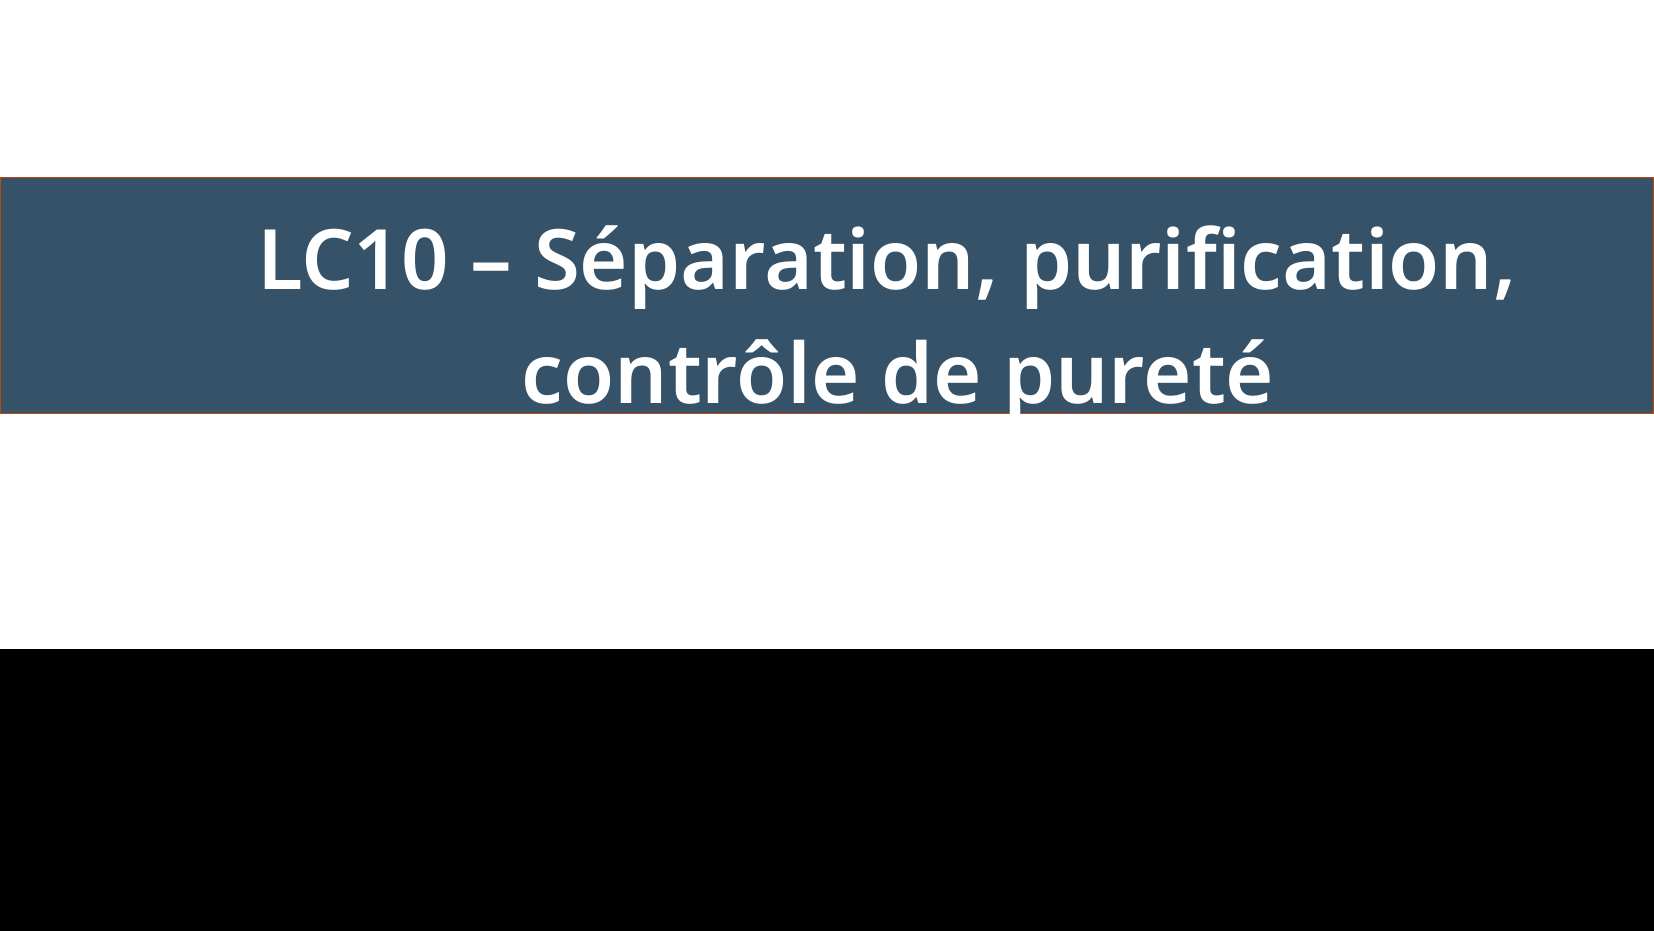

LC10 – Séparation, purification,
contrôle de pureté